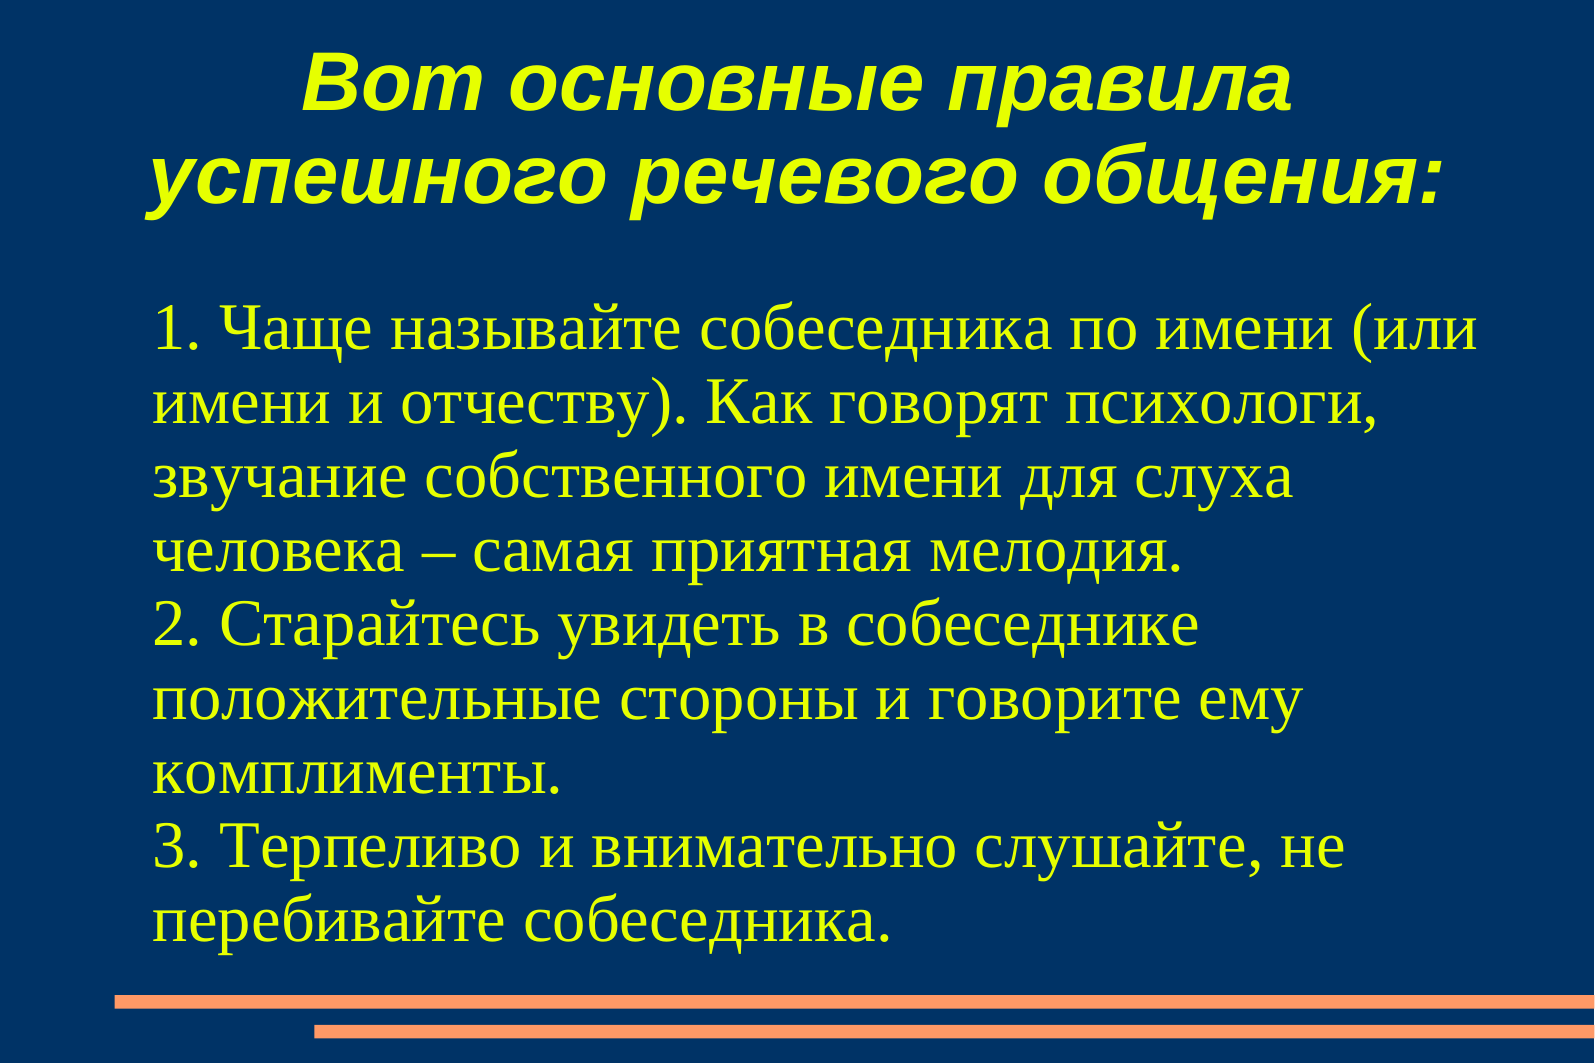

# Вот основные правила успешного речевого общения:
1. Чаще называйте собеседника по имени (или имени и отчеству). Как говорят психологи, звучание собственного имени для слуха человека – самая приятная мелодия.
2. Старайтесь увидеть в собеседнике положительные стороны и говорите ему комплименты.
3. Терпеливо и внимательно слушайте, не перебивайте собеседника.